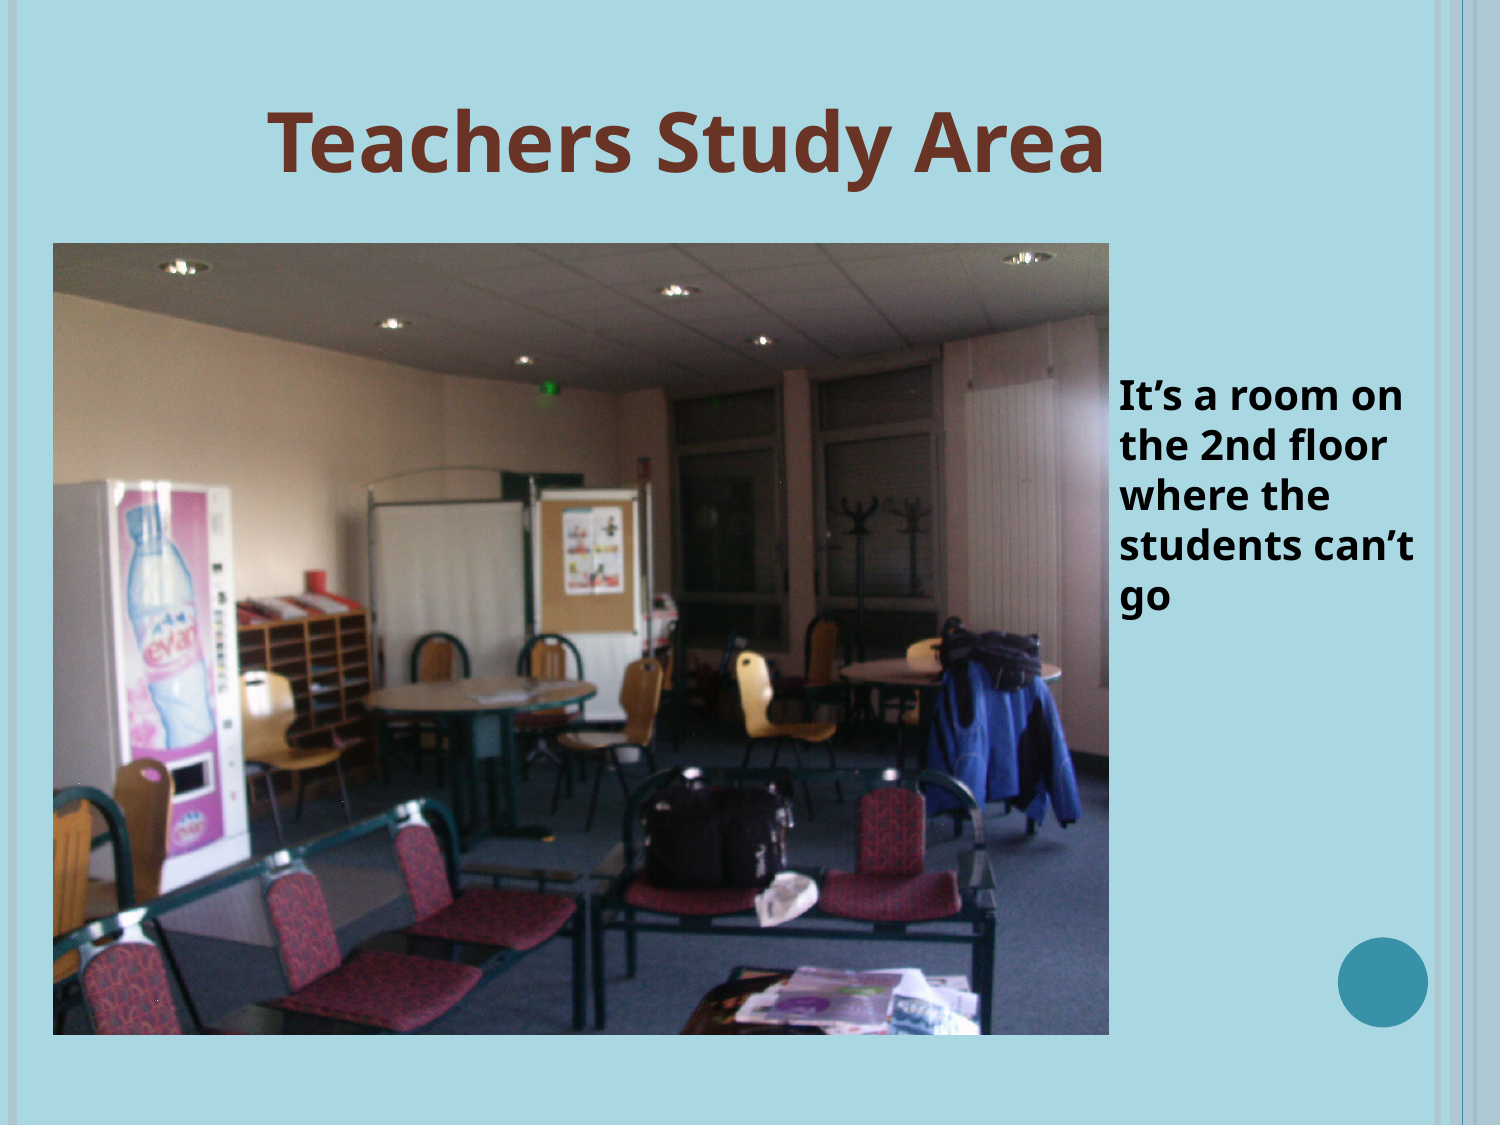

# Teachers Study Area
It’s a room on the 2nd floor where the students can’t go